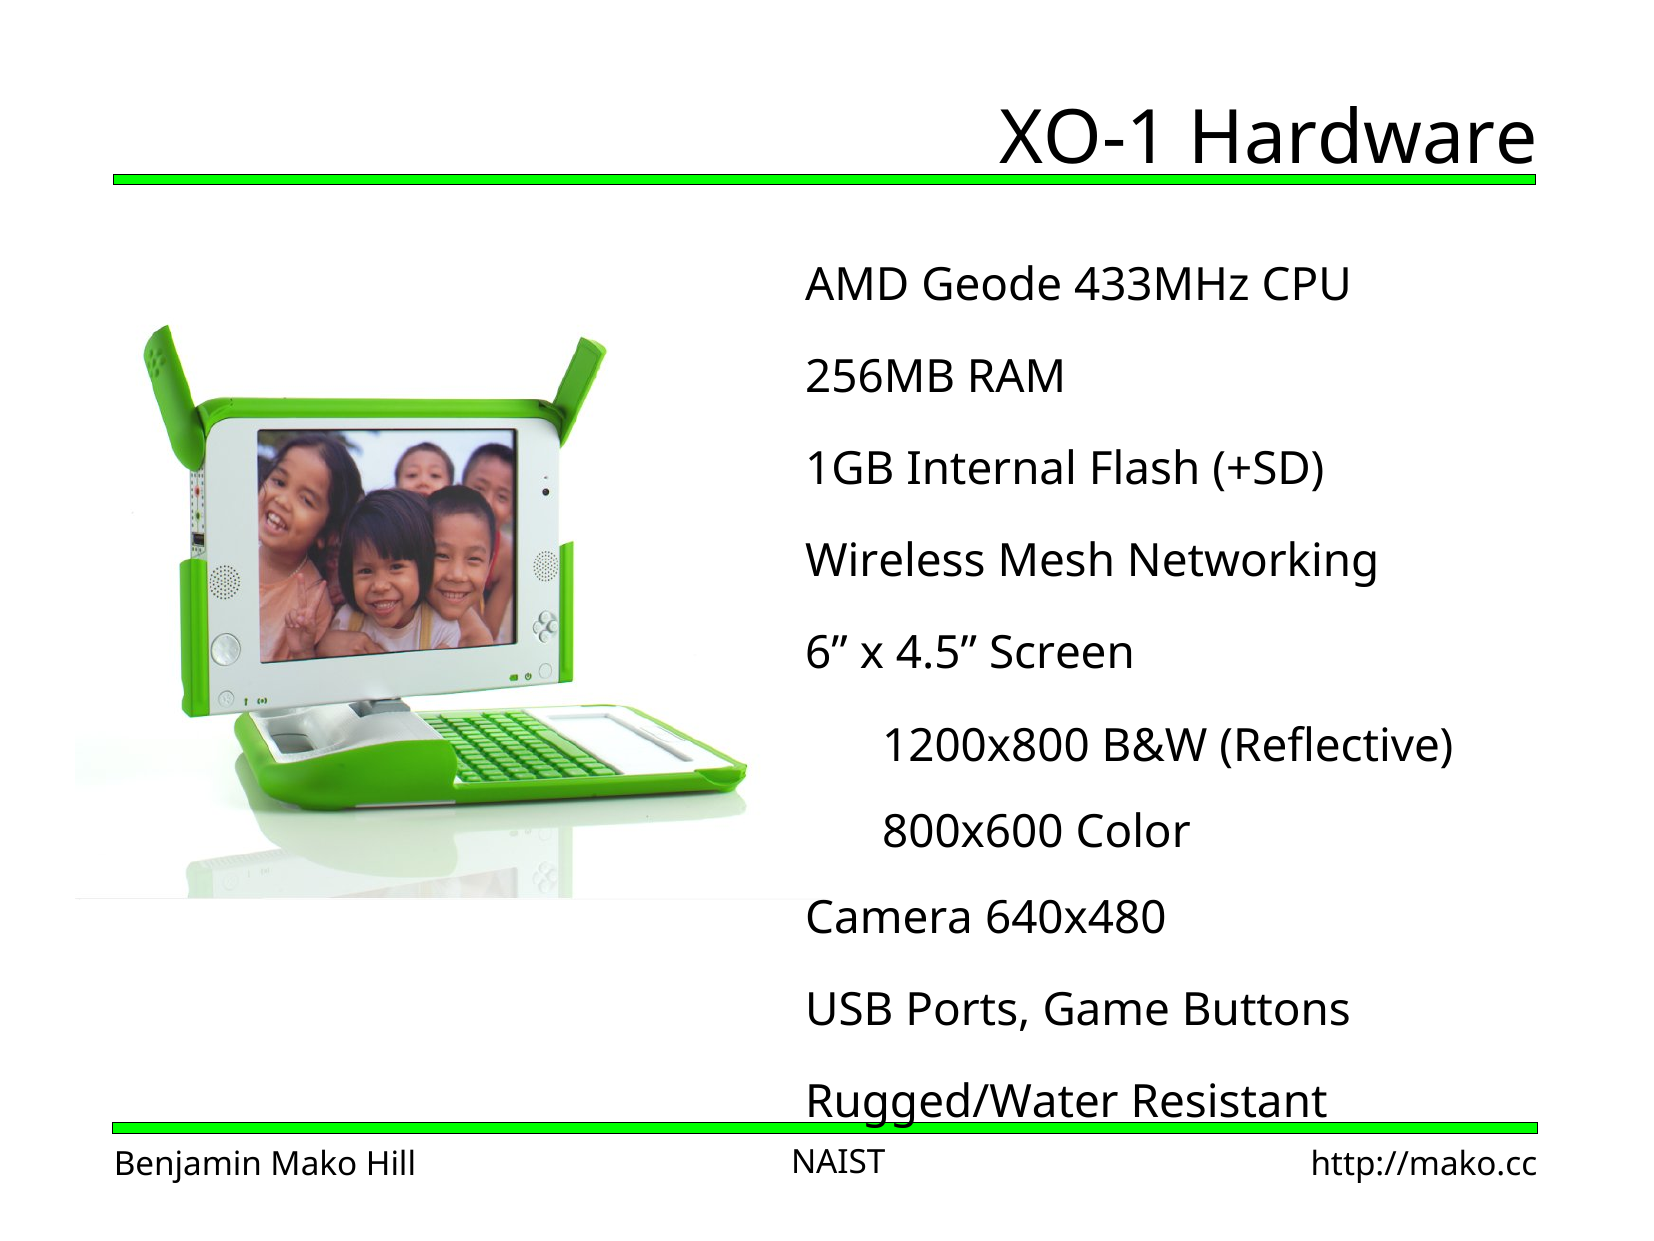

# XO-1 Hardware
AMD Geode 433MHz CPU
256MB RAM
1GB Internal Flash (+SD)
Wireless Mesh Networking
6” x 4.5” Screen
1200x800 B&W (Reflective)
800x600 Color
Camera 640x480
USB Ports, Game Buttons
Rugged/Water Resistant